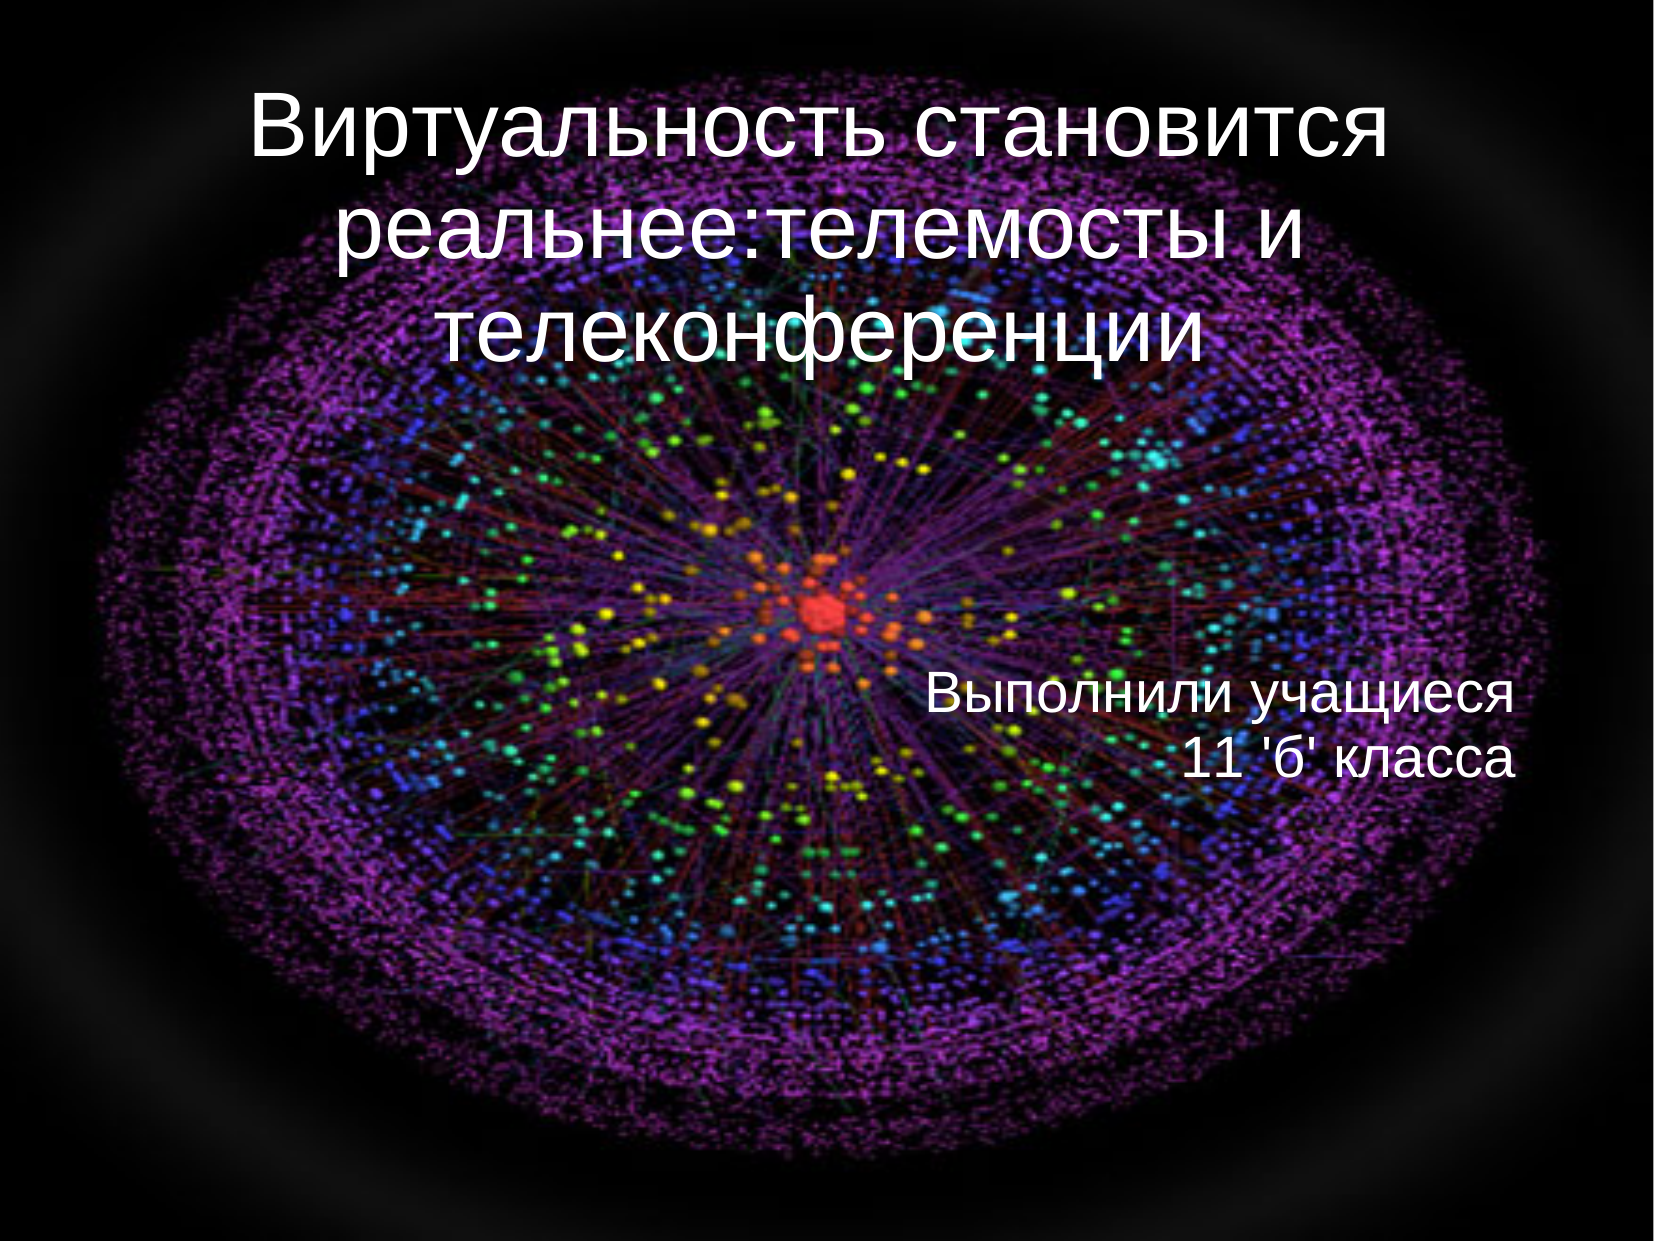

Выполнили учащиеся
11 'б' класса
Виртуальность становится реальнее:телемосты и телеконференции